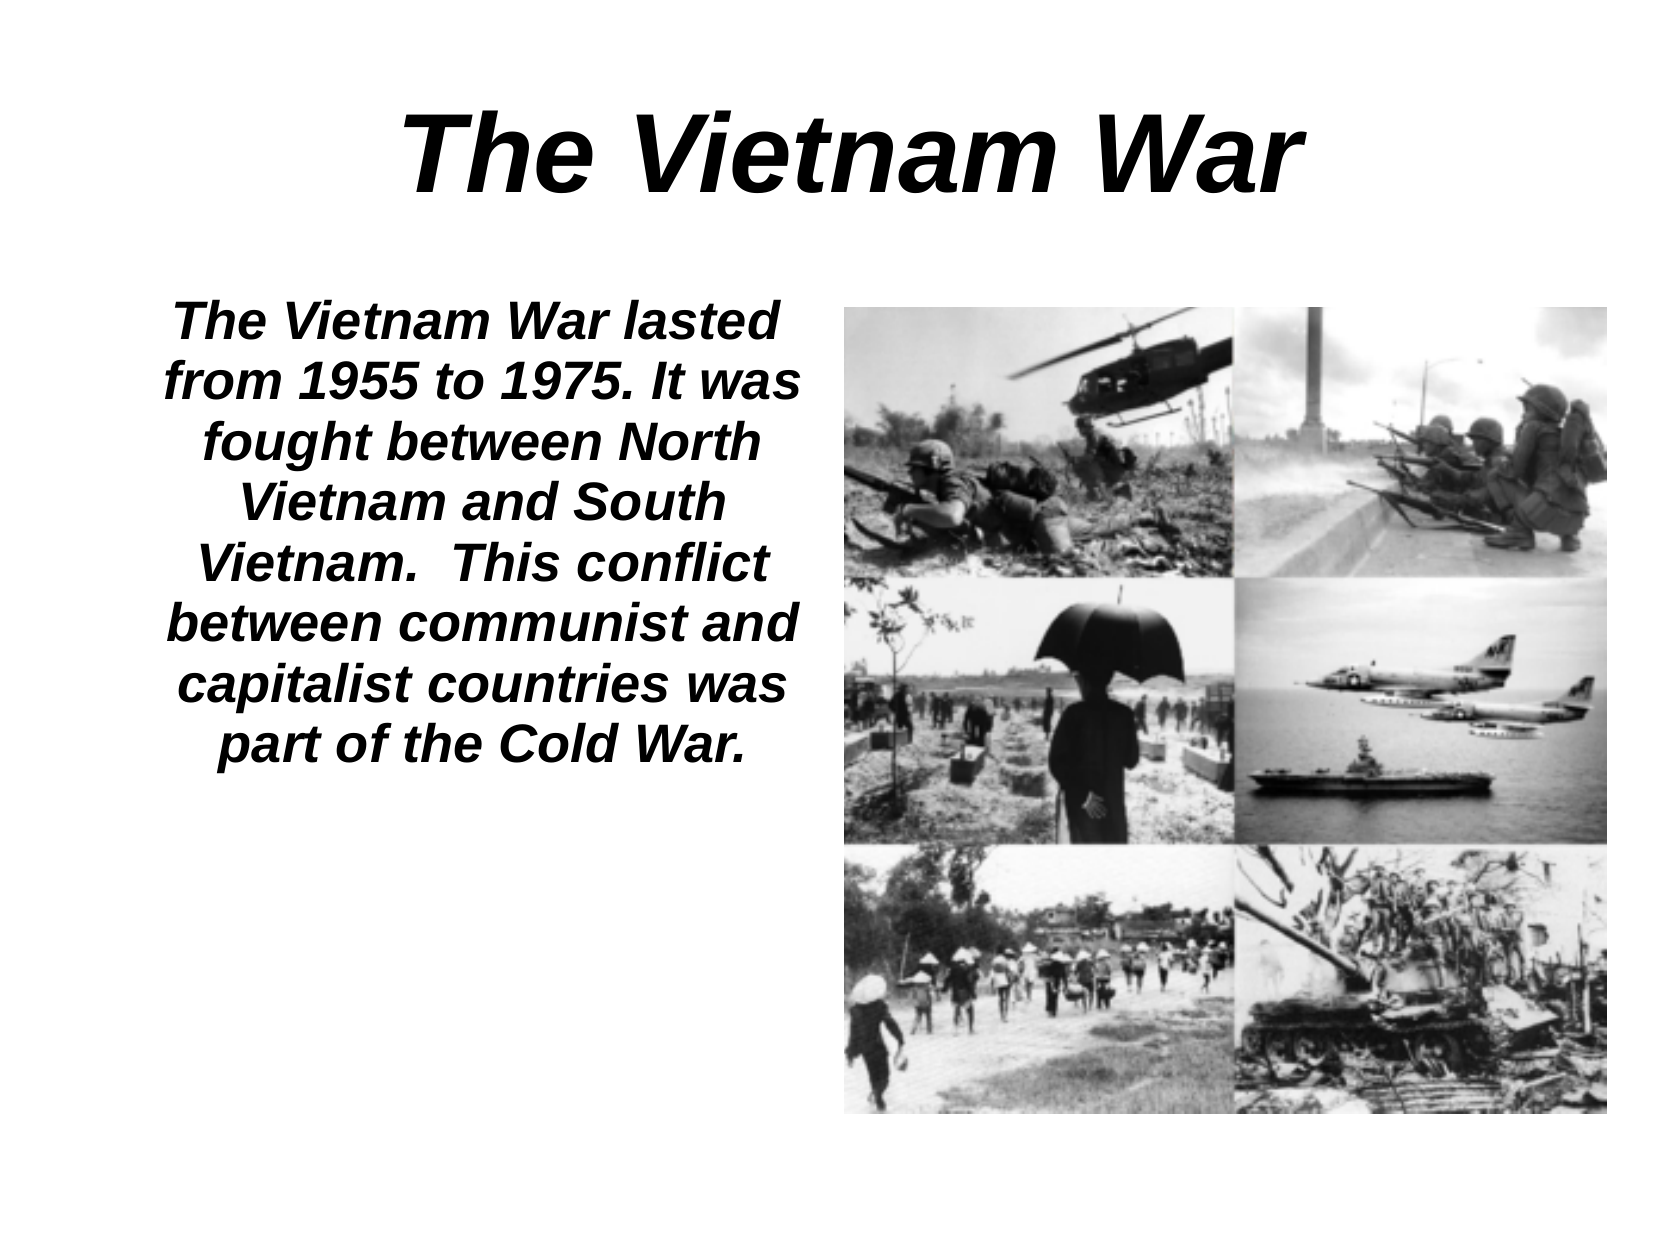

# The Vietnam War
 The Vietnam War lasted from 1955 to 1975. It was fought between North Vietnam and South Vietnam. This conflict between communist and capitalist countries was part of the Cold War.